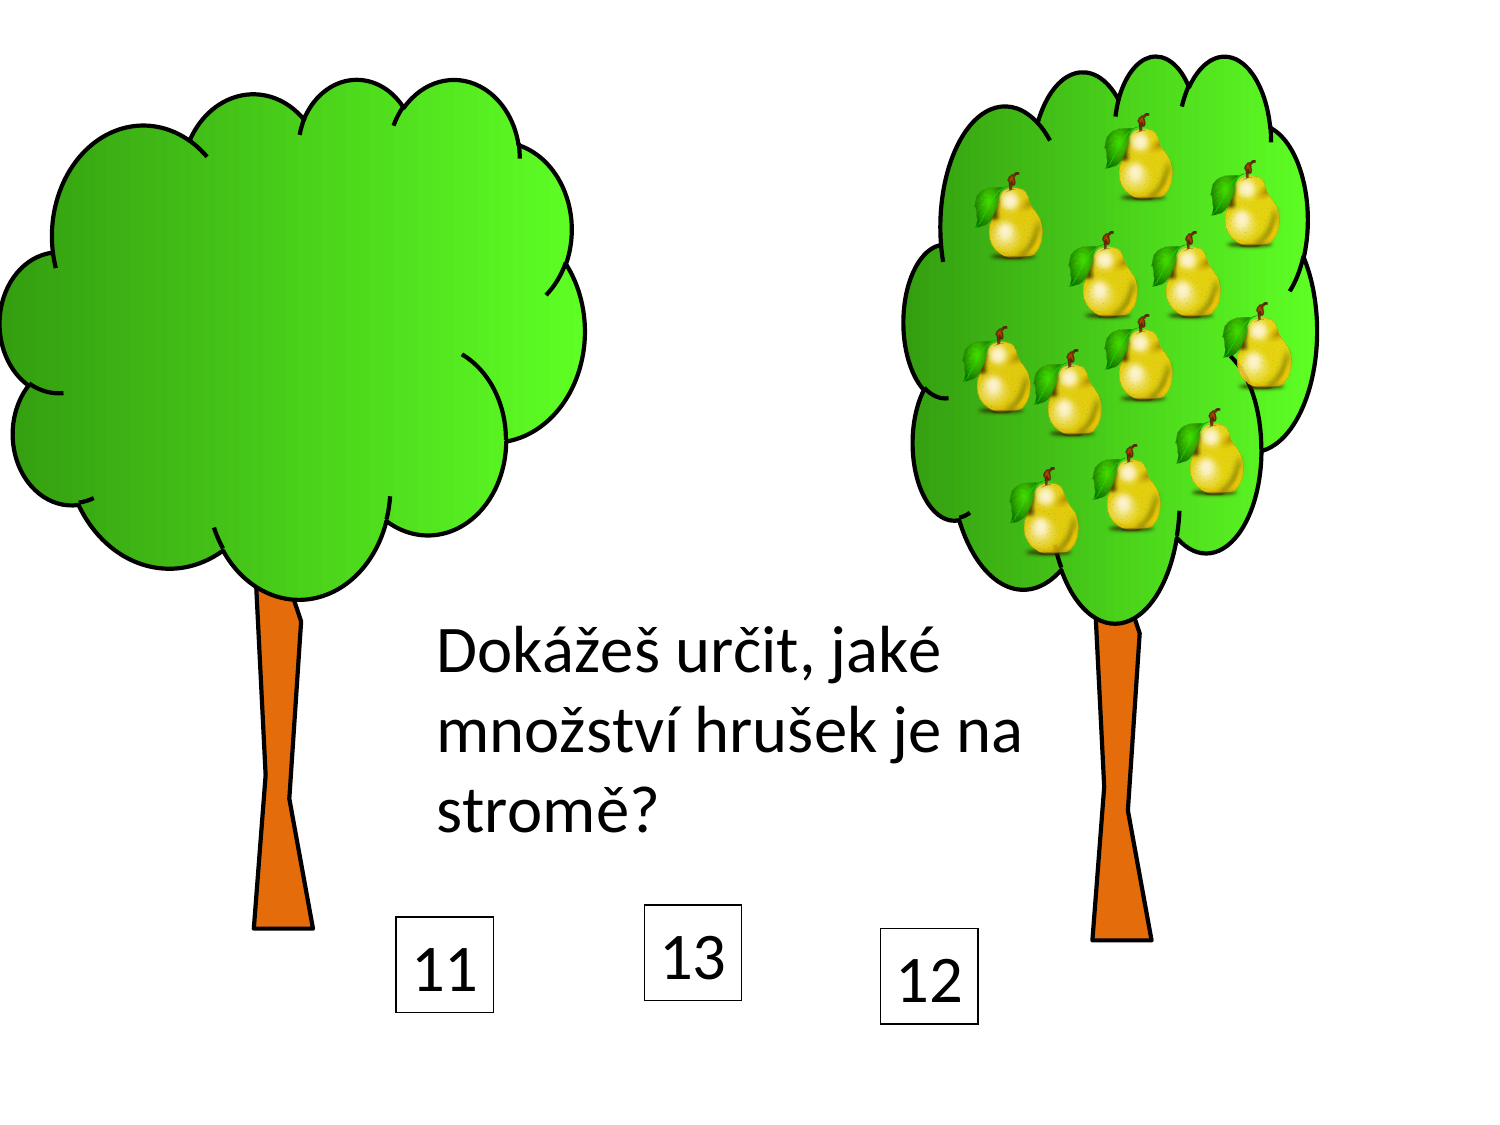

Dokážeš určit, jaké
množství hrušek je na
stromě?
13
11
12